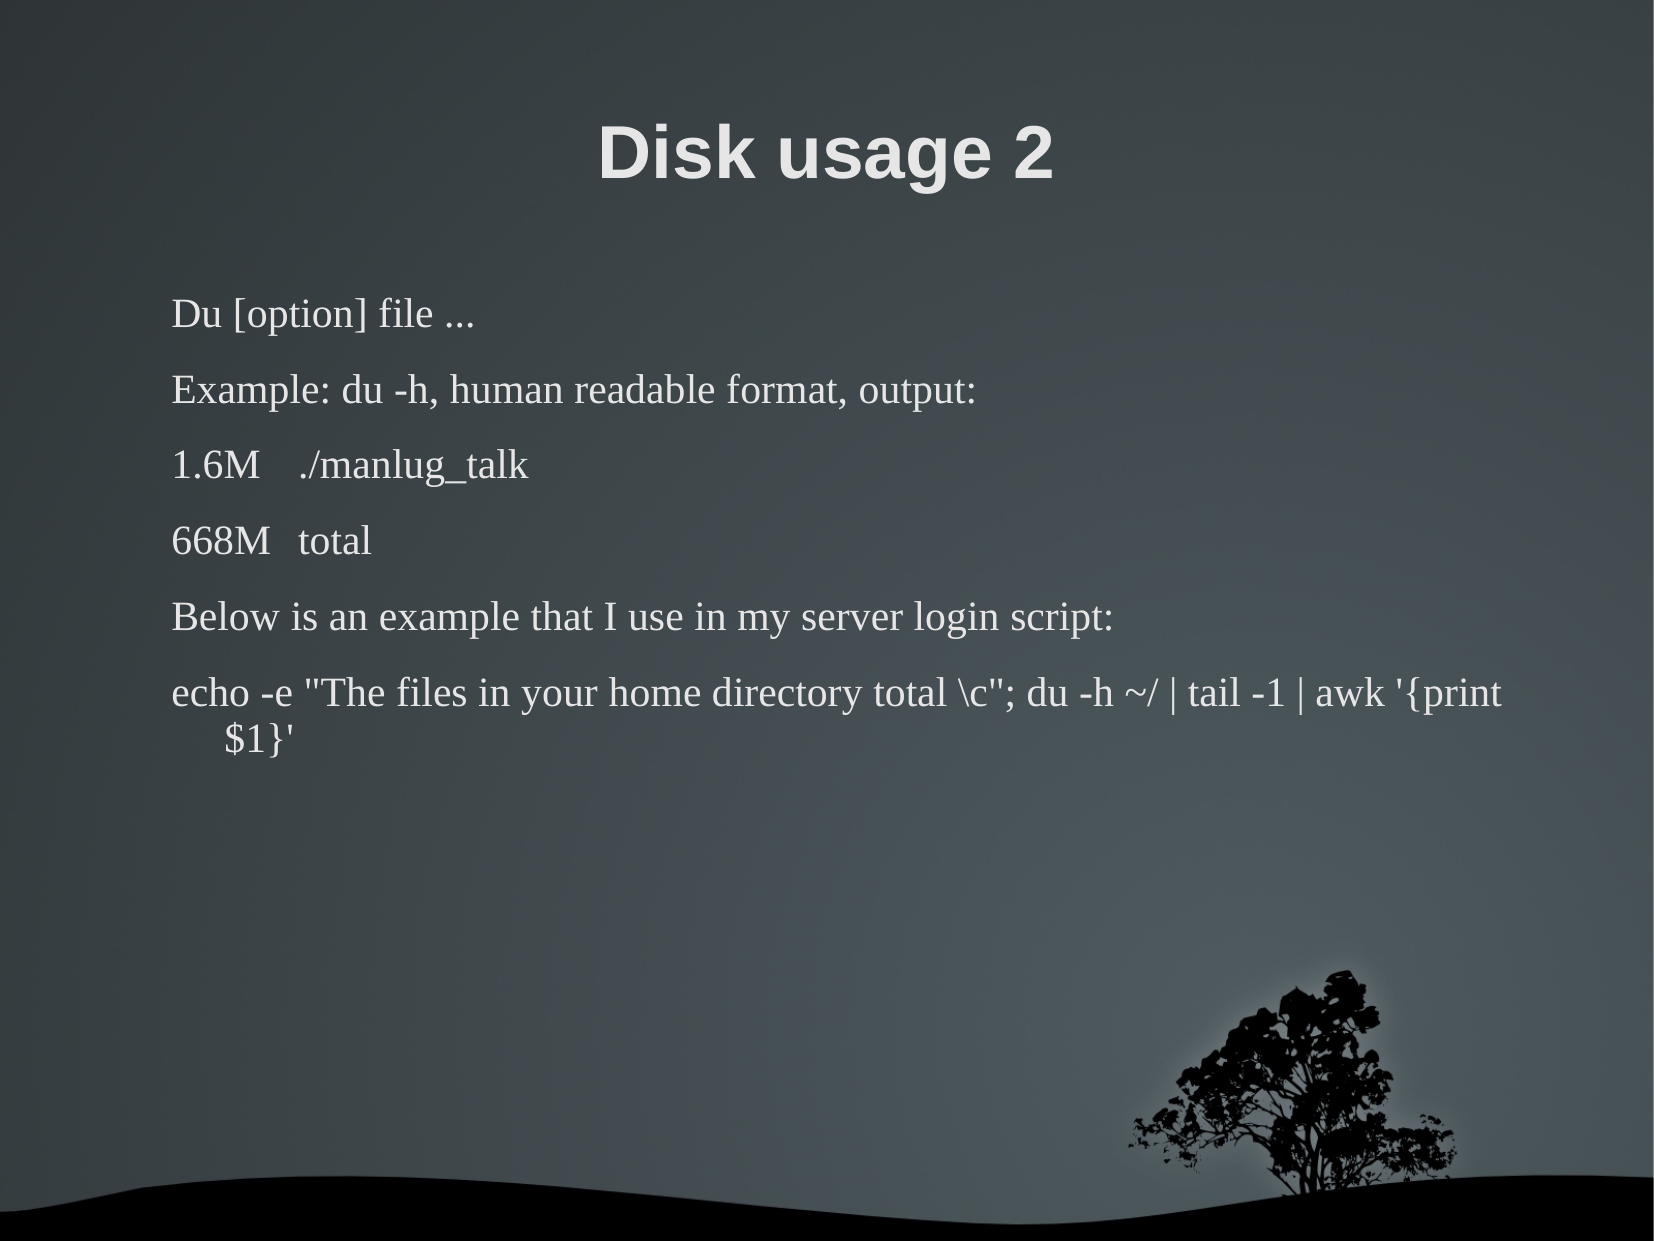

# Disk usage 2
Du [option] file ...
Example: du -h, human readable format, output:
1.6M	./manlug_talk
668M	total
Below is an example that I use in my server login script:
echo -e "The files in your home directory total \c"; du -h ~/ | tail -1 | awk '{print $1}'